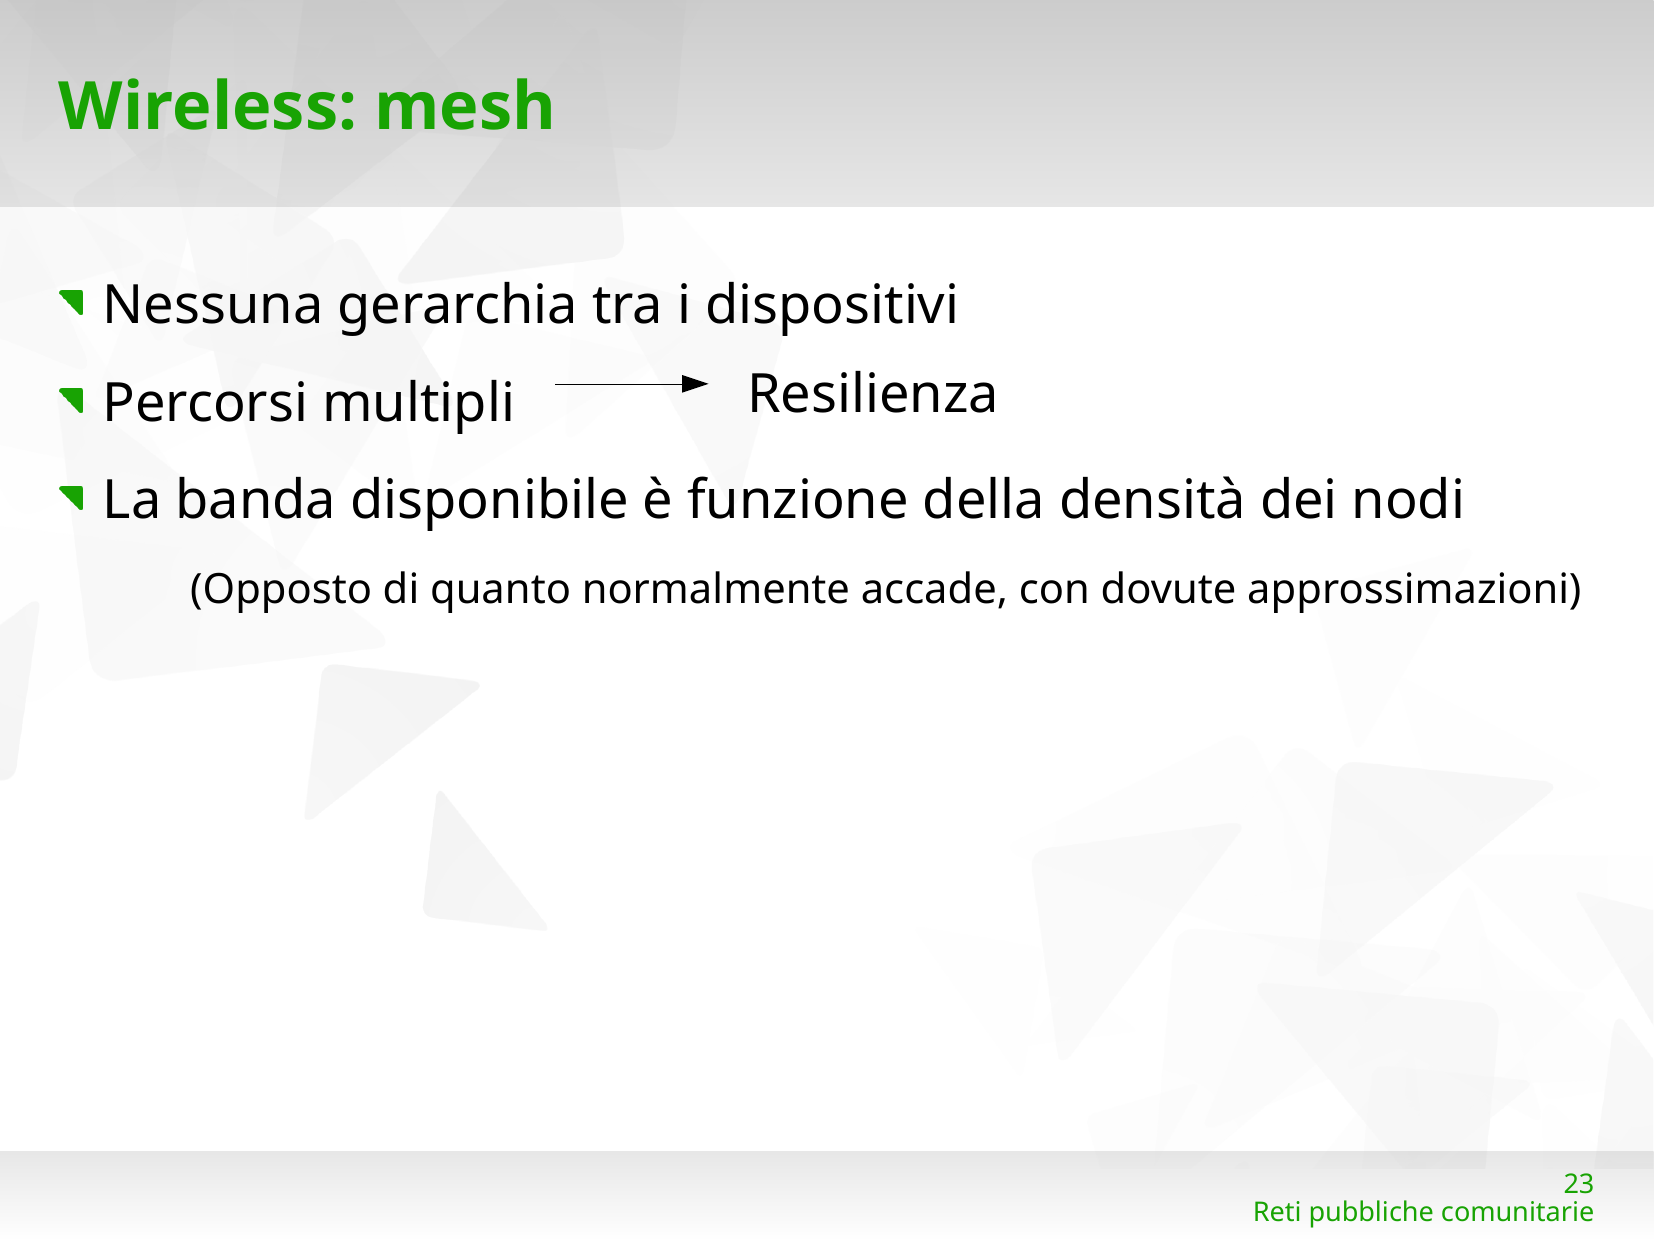

# Wireless: mesh
Nessuna gerarchia tra i dispositivi
Percorsi multipli
La banda disponibile è funzione della densità dei nodi
(Opposto di quanto normalmente accade, con dovute approssimazioni)
Resilienza
23
Reti pubbliche comunitarie